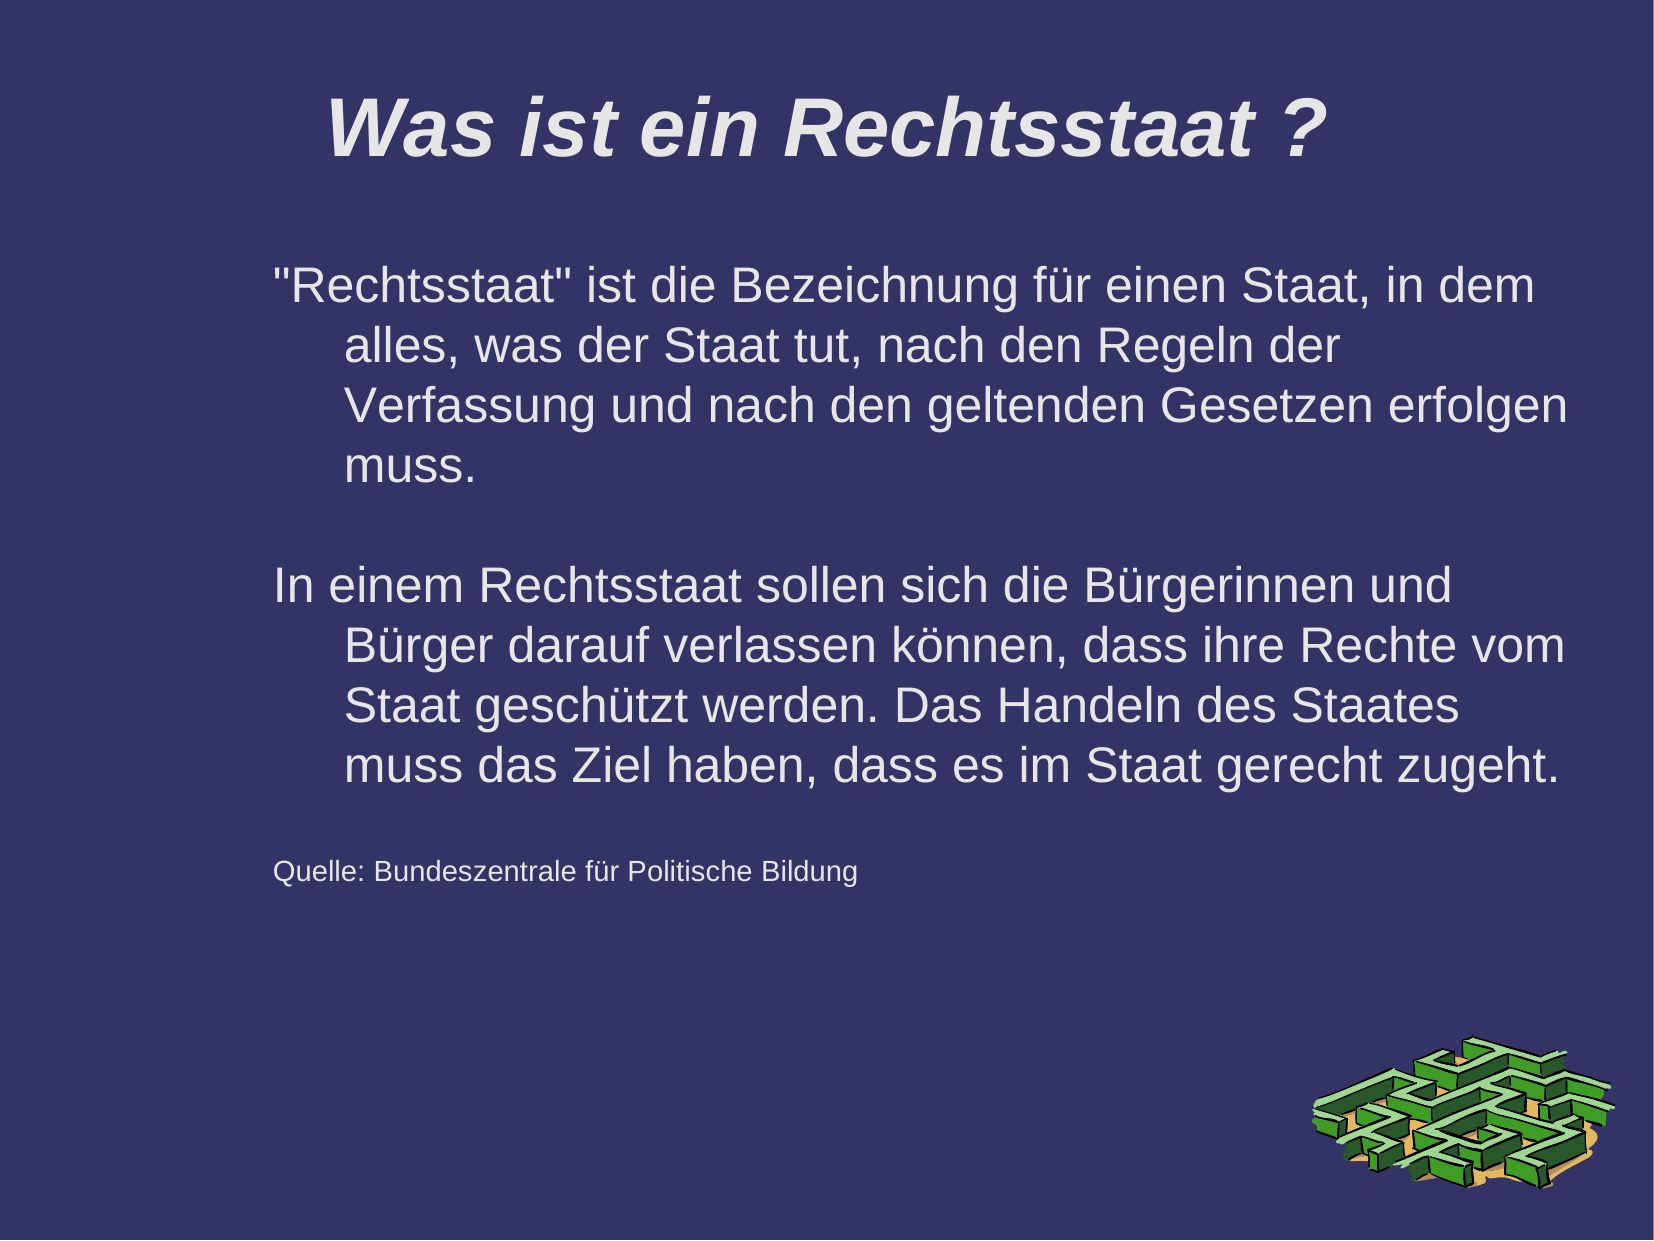

# Was ist ein Rechtsstaat ?
"Rechtsstaat" ist die Bezeichnung für einen Staat, in dem alles, was der Staat tut, nach den Regeln der Verfassung und nach den geltenden Gesetzen erfolgen muss.
In einem Rechtsstaat sollen sich die Bürgerinnen und Bürger darauf verlassen können, dass ihre Rechte vom Staat geschützt werden. Das Handeln des Staates muss das Ziel haben, dass es im Staat gerecht zugeht.
Quelle: Bundeszentrale für Politische Bildung